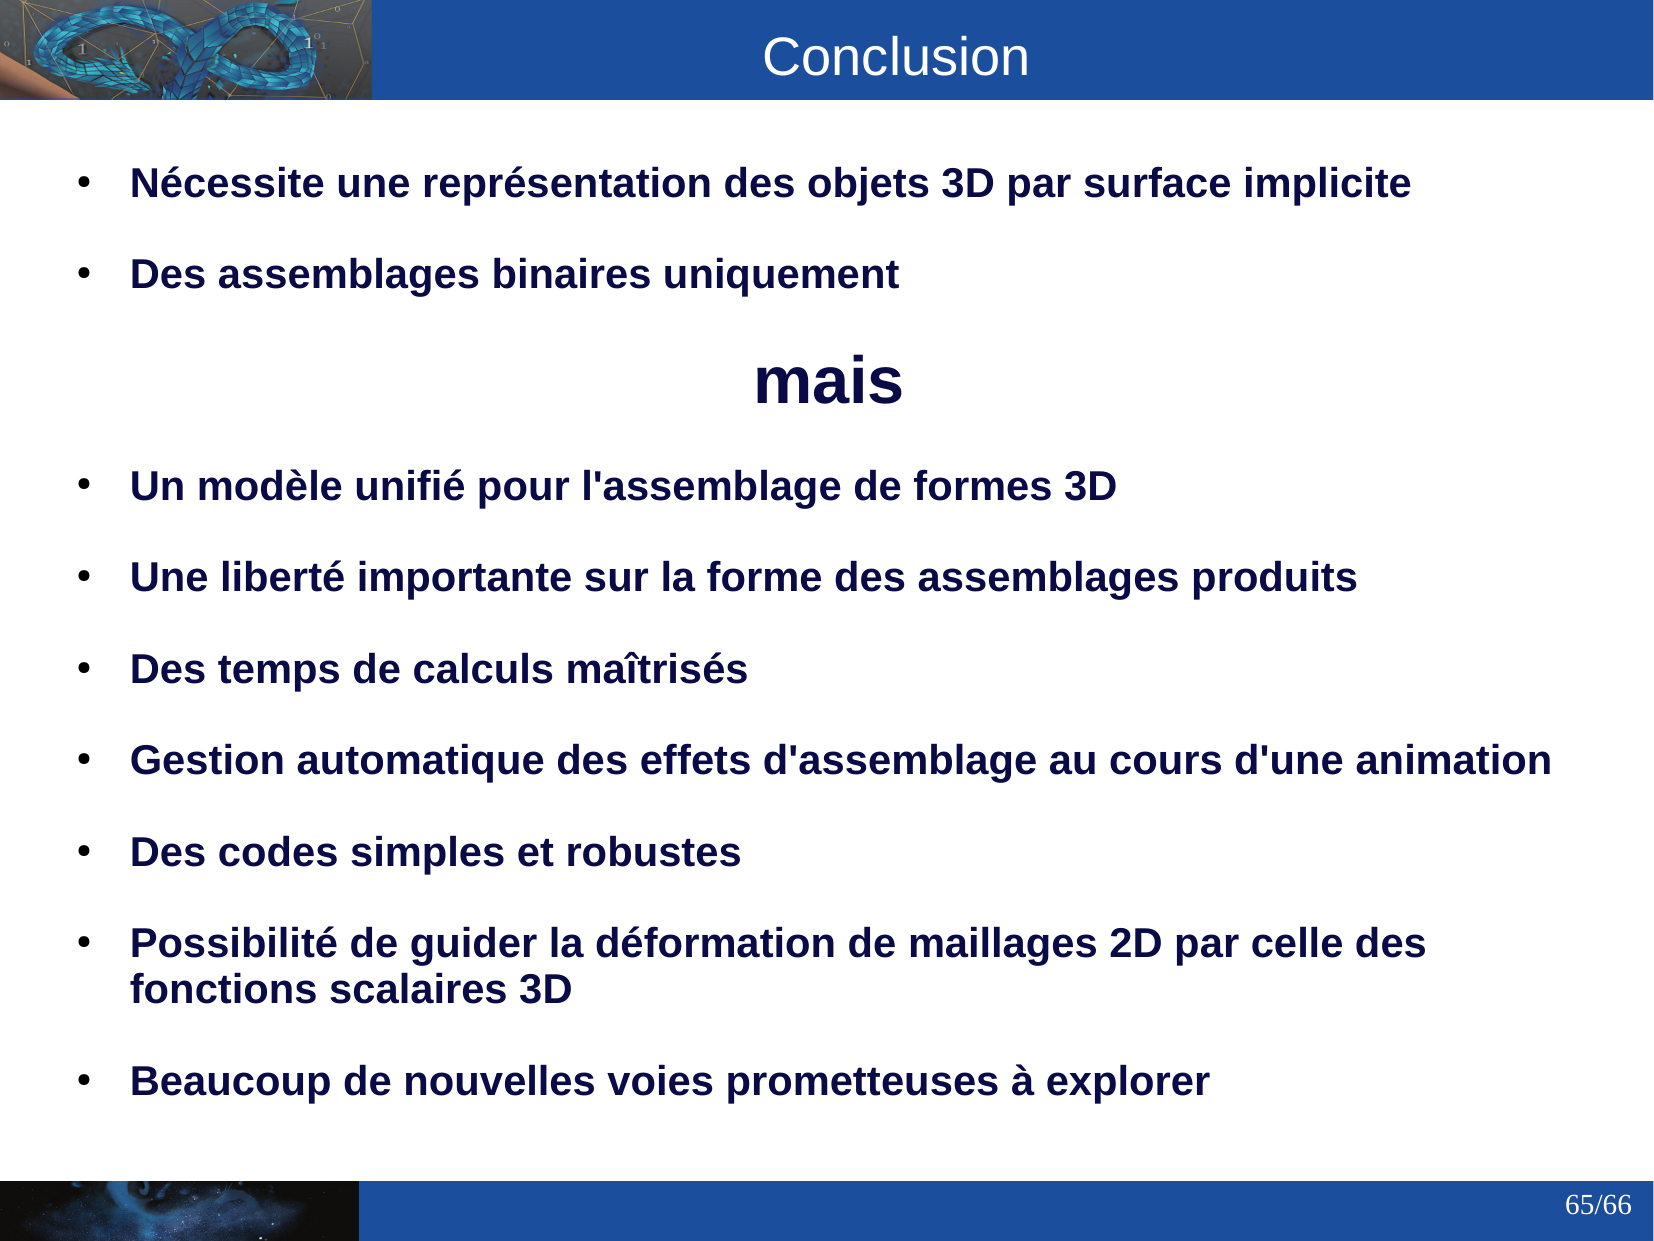

# Conclusion
Nécessite une représentation des objets 3D par surface implicite
Des assemblages binaires uniquement
mais
Un modèle unifié pour l'assemblage de formes 3D
Une liberté importante sur la forme des assemblages produits
Des temps de calculs maîtrisés
Gestion automatique des effets d'assemblage au cours d'une animation
Des codes simples et robustes
Possibilité de guider la déformation de maillages 2D par celle des fonctions scalaires 3D
Beaucoup de nouvelles voies prometteuses à explorer
65